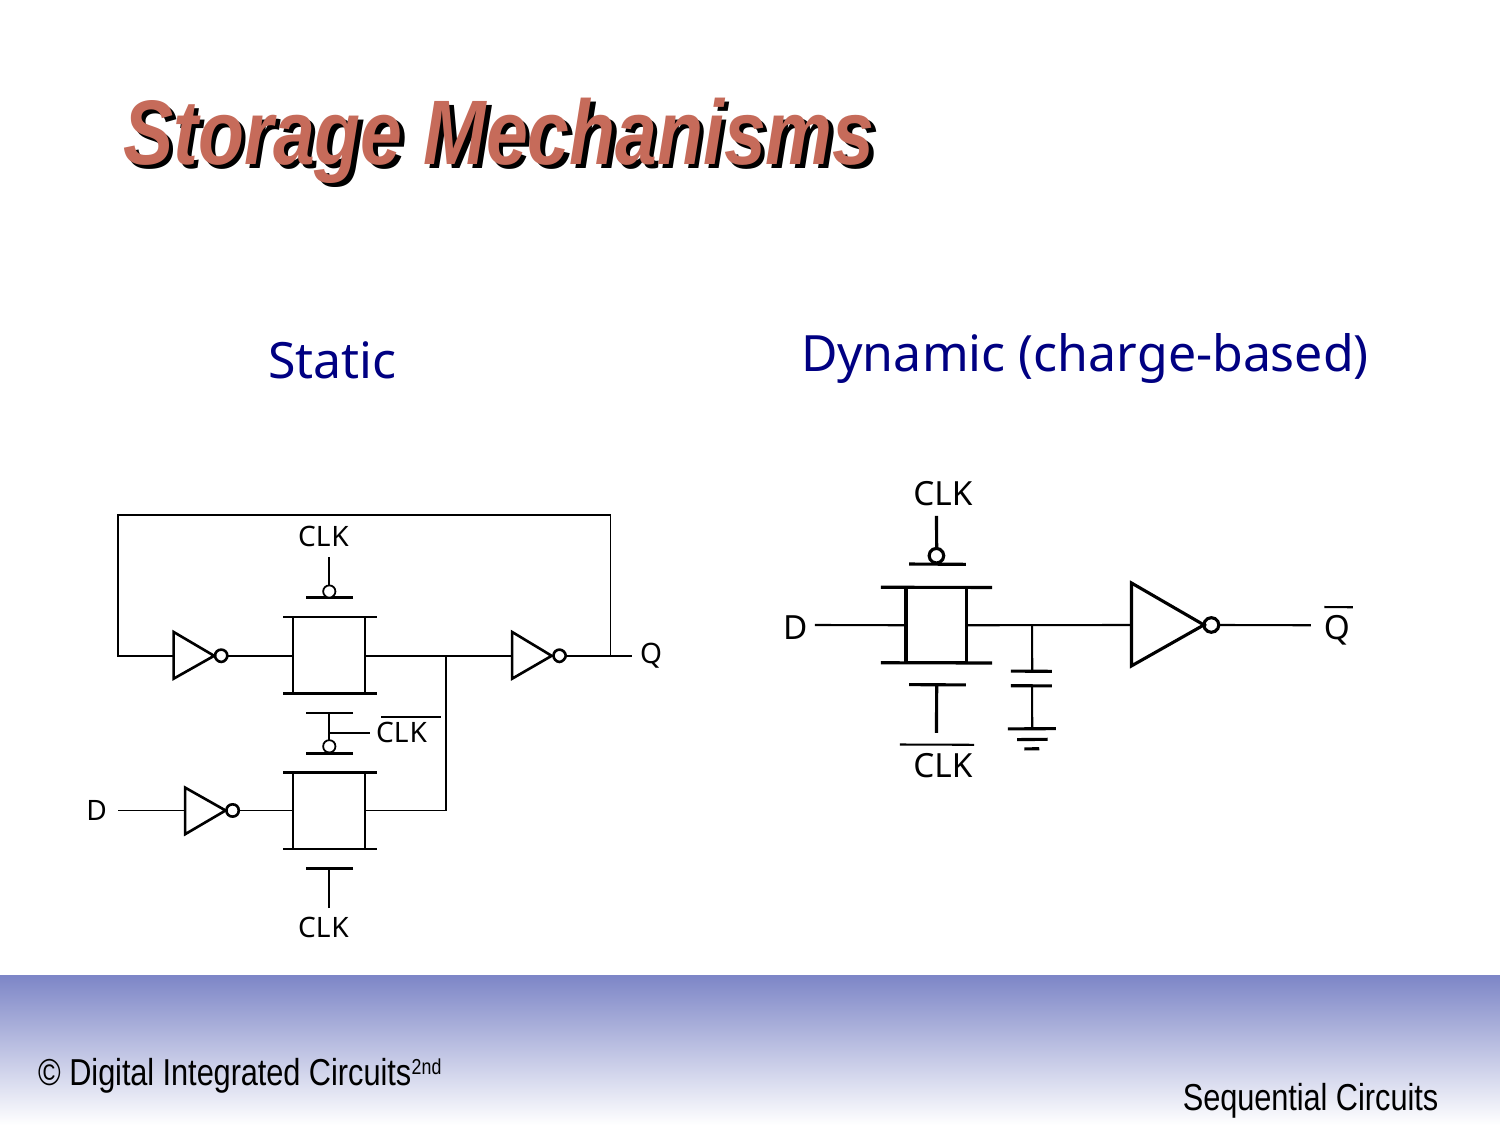

# Storage Mechanisms
Dynamic (charge-based)
Static
CLK
D
Q
CLK